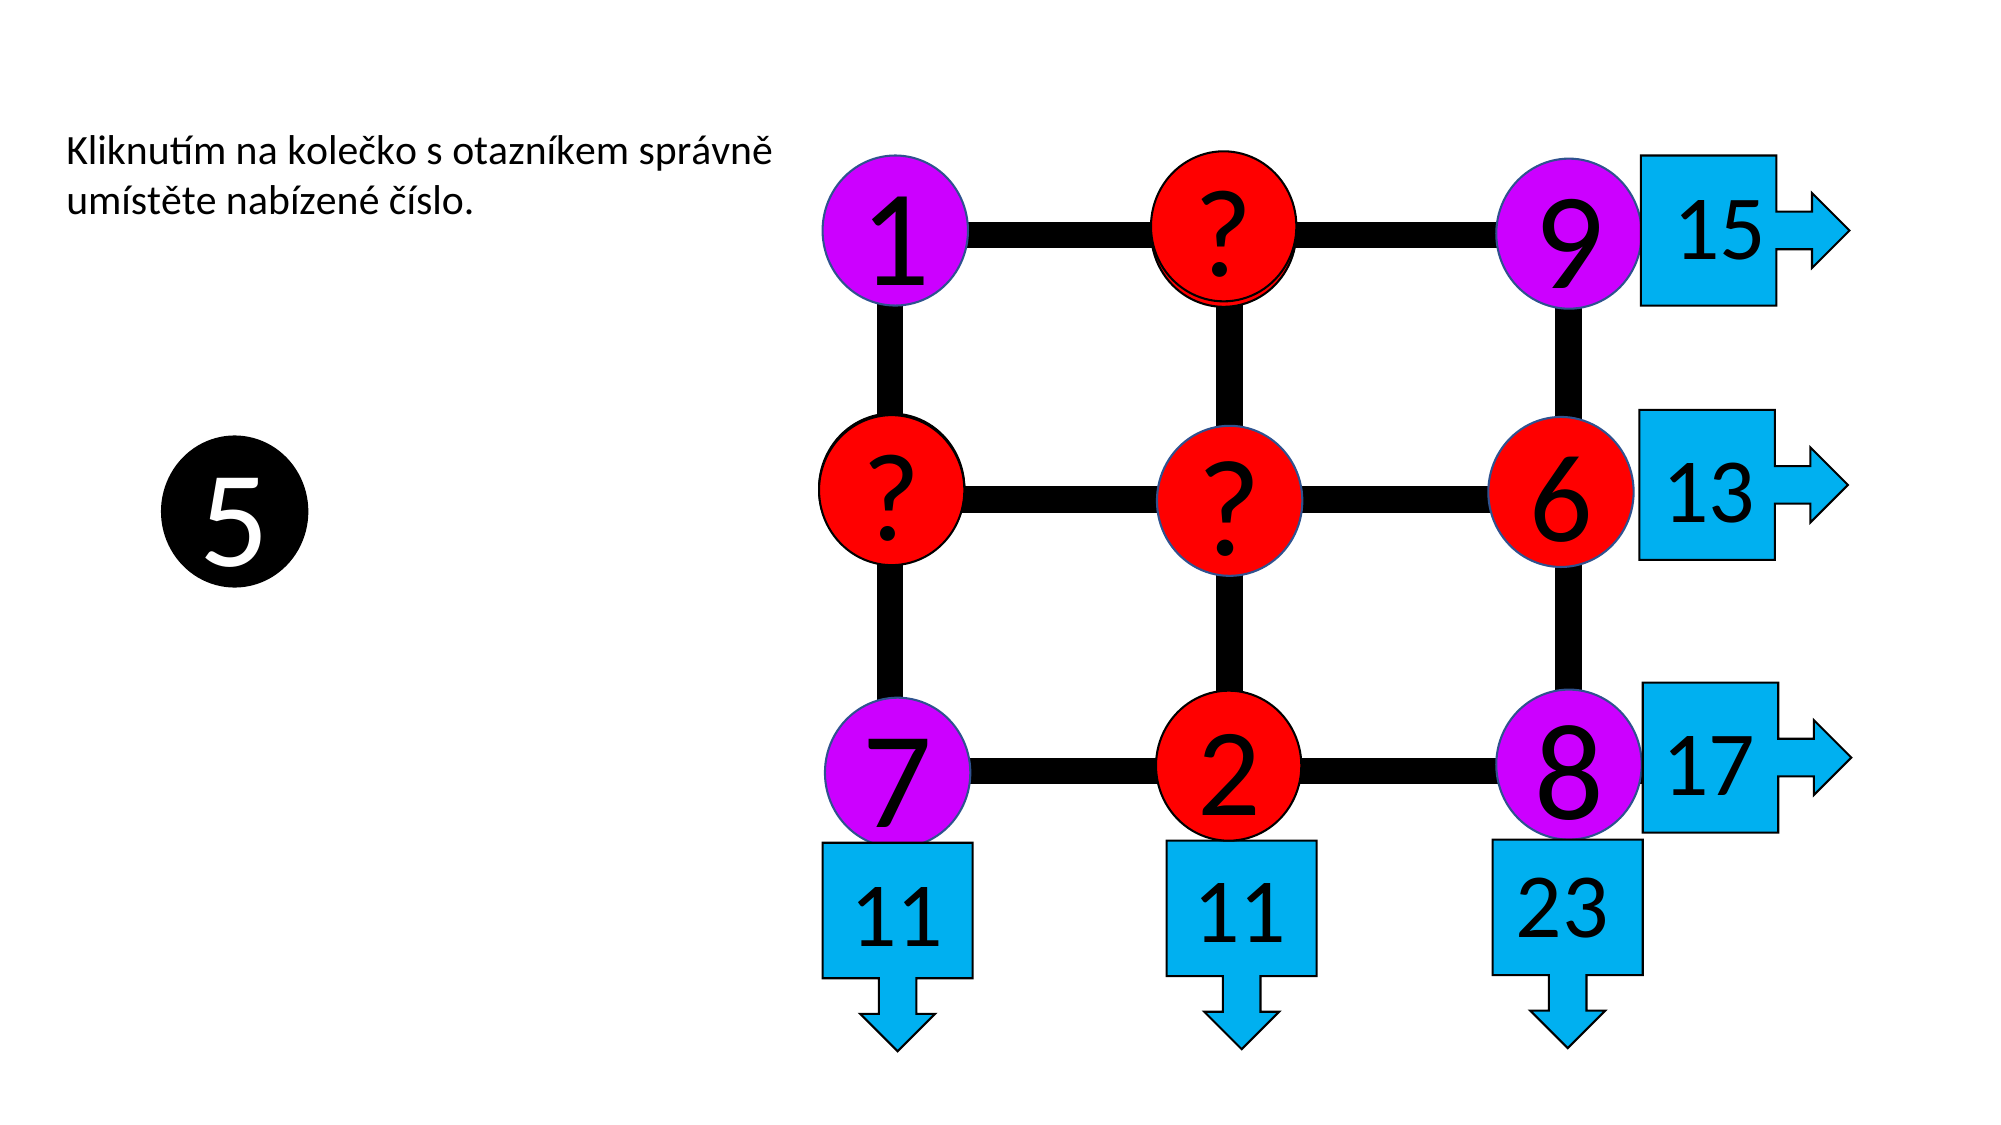

Kliknutím na kolečko s otazníkem správně
umístěte nabízené číslo.
?
1
5
9
15
?
6
13
?
5
8
2
17
7
23
11
11